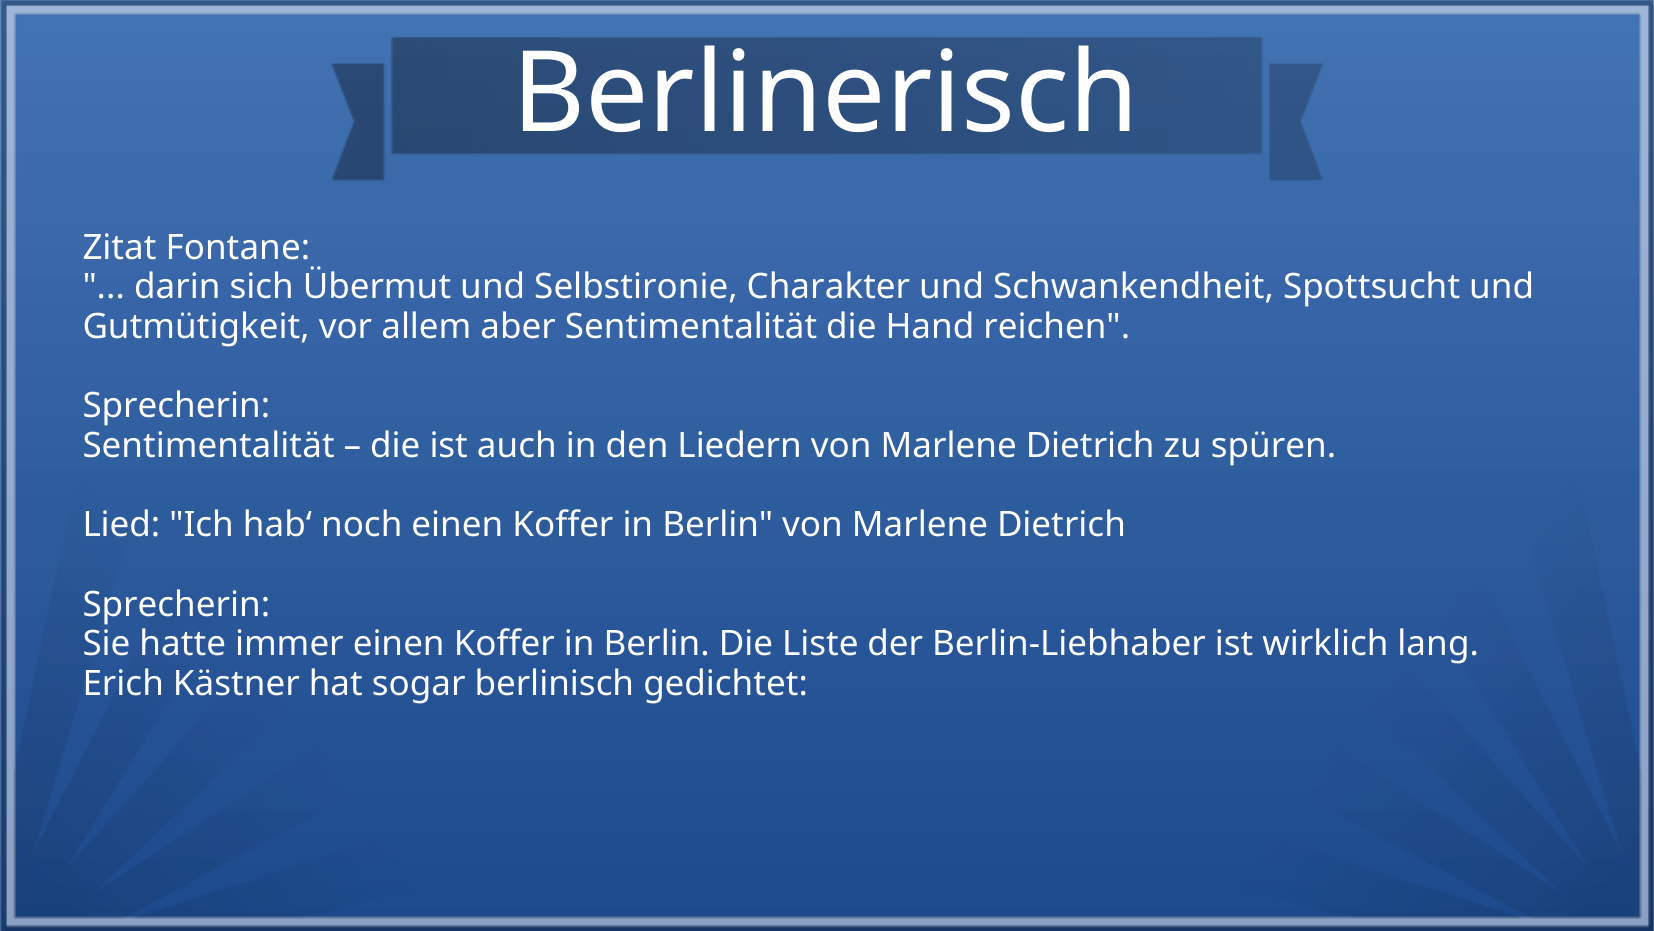

# Berlinerisch
Zitat Fontane:
"... darin sich Übermut und Selbstironie, Charakter und Schwankendheit, Spottsucht und
Gutmütigkeit, vor allem aber Sentimentalität die Hand reichen".
Sprecherin:
Sentimentalität – die ist auch in den Liedern von Marlene Dietrich zu spüren.
Lied: "Ich hab‘ noch einen Koffer in Berlin" von Marlene Dietrich
Sprecherin:
Sie hatte immer einen Koffer in Berlin. Die Liste der Berlin-Liebhaber ist wirklich lang.
Erich Kästner hat sogar berlinisch gedichtet: